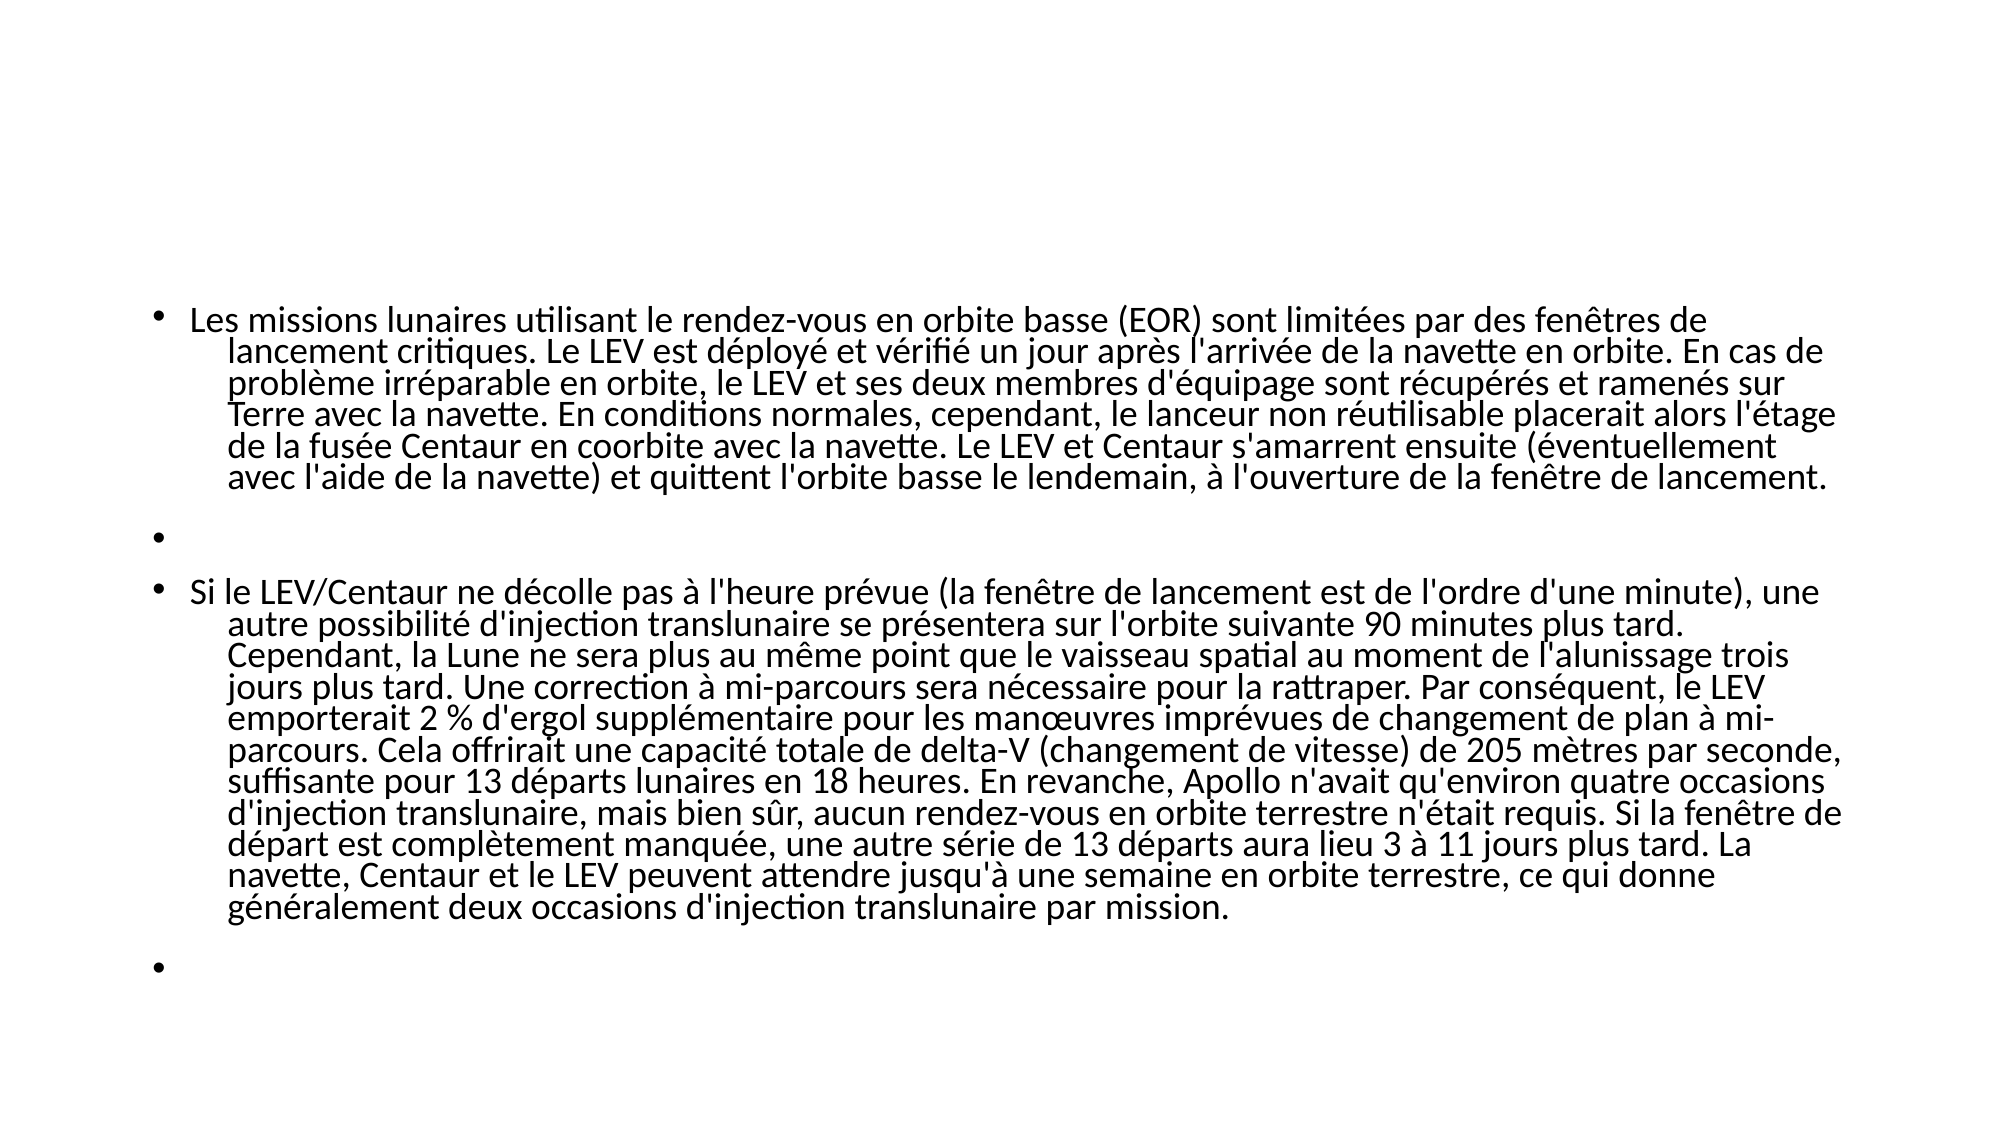

#
Les missions lunaires utilisant le rendez-vous en orbite basse (EOR) sont limitées par des fenêtres de lancement critiques. Le LEV est déployé et vérifié un jour après l'arrivée de la navette en orbite. En cas de problème irréparable en orbite, le LEV et ses deux membres d'équipage sont récupérés et ramenés sur Terre avec la navette. En conditions normales, cependant, le lanceur non réutilisable placerait alors l'étage de la fusée Centaur en coorbite avec la navette. Le LEV et Centaur s'amarrent ensuite (éventuellement avec l'aide de la navette) et quittent l'orbite basse le lendemain, à l'ouverture de la fenêtre de lancement.
Si le LEV/Centaur ne décolle pas à l'heure prévue (la fenêtre de lancement est de l'ordre d'une minute), une autre possibilité d'injection translunaire se présentera sur l'orbite suivante 90 minutes plus tard. Cependant, la Lune ne sera plus au même point que le vaisseau spatial au moment de l'alunissage trois jours plus tard. Une correction à mi-parcours sera nécessaire pour la rattraper. Par conséquent, le LEV emporterait 2 % d'ergol supplémentaire pour les manœuvres imprévues de changement de plan à mi-parcours. Cela offrirait une capacité totale de delta-V (changement de vitesse) de 205 mètres par seconde, suffisante pour 13 départs lunaires en 18 heures. En revanche, Apollo n'avait qu'environ quatre occasions d'injection translunaire, mais bien sûr, aucun rendez-vous en orbite terrestre n'était requis. Si la fenêtre de départ est complètement manquée, une autre série de 13 départs aura lieu 3 à 11 jours plus tard. La navette, Centaur et le LEV peuvent attendre jusqu'à une semaine en orbite terrestre, ce qui donne généralement deux occasions d'injection translunaire par mission.